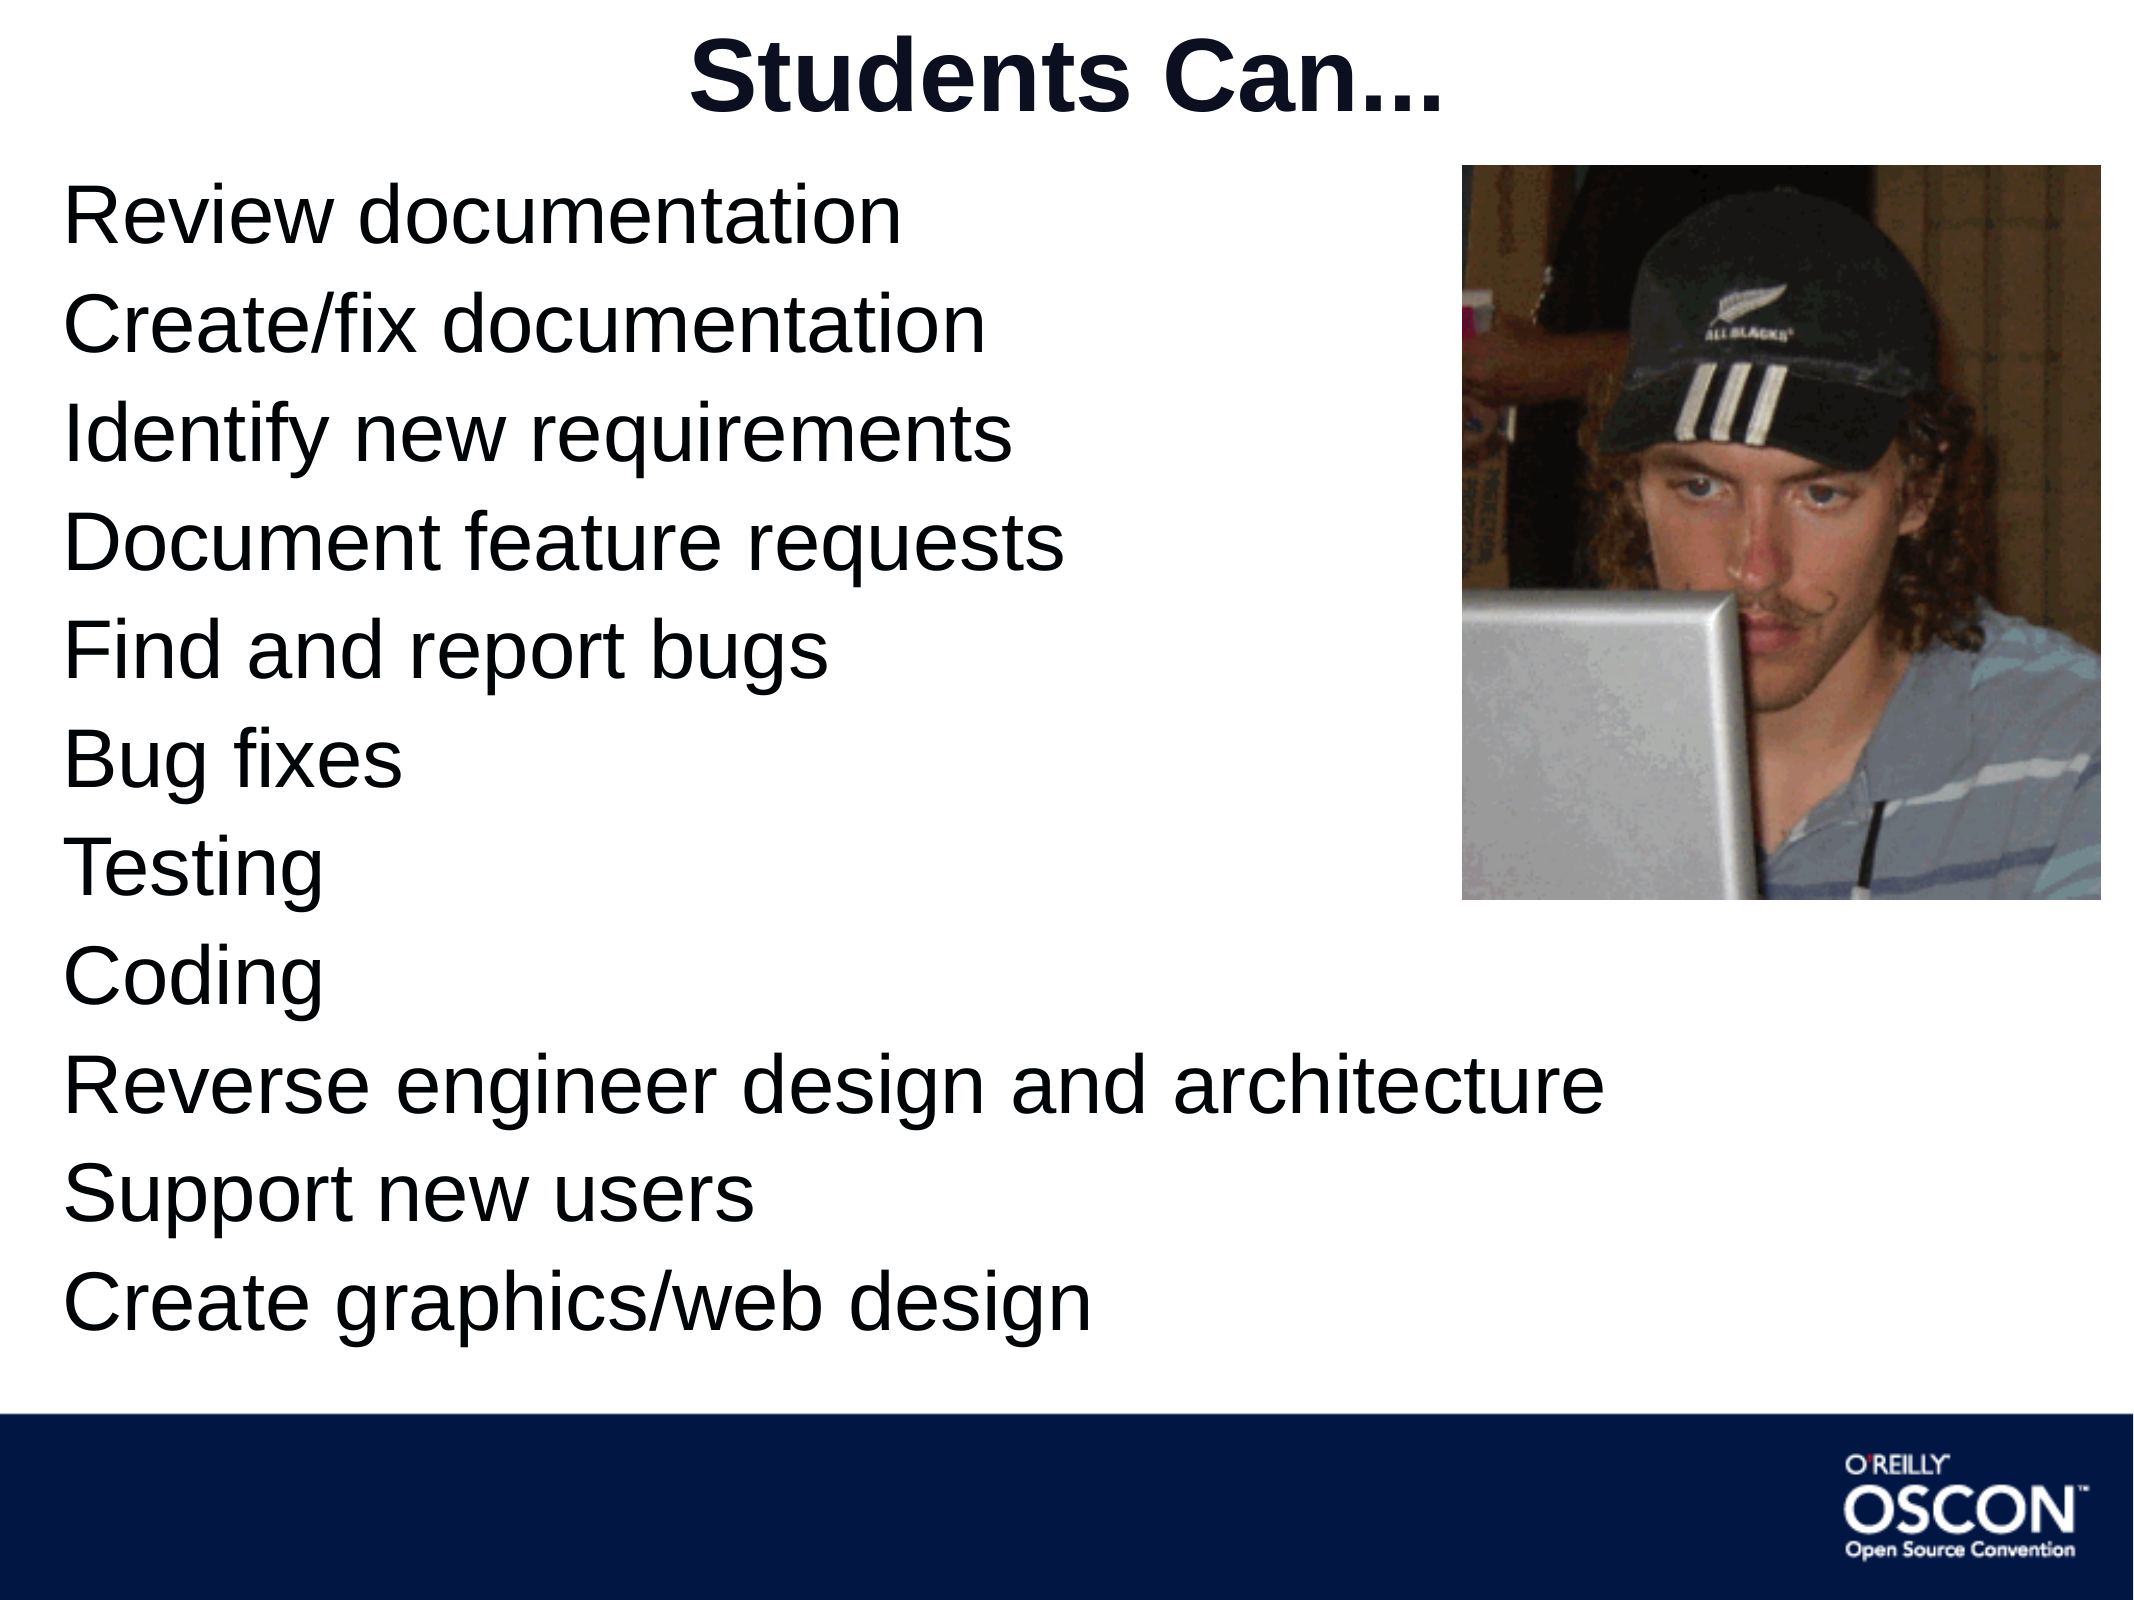

# Students Can...
Review documentation
Create/fix documentation
Identify new requirements
Document feature requests
Find and report bugs
Bug fixes
Testing
Coding
Reverse engineer design and architecture
Support new users
Create graphics/web design